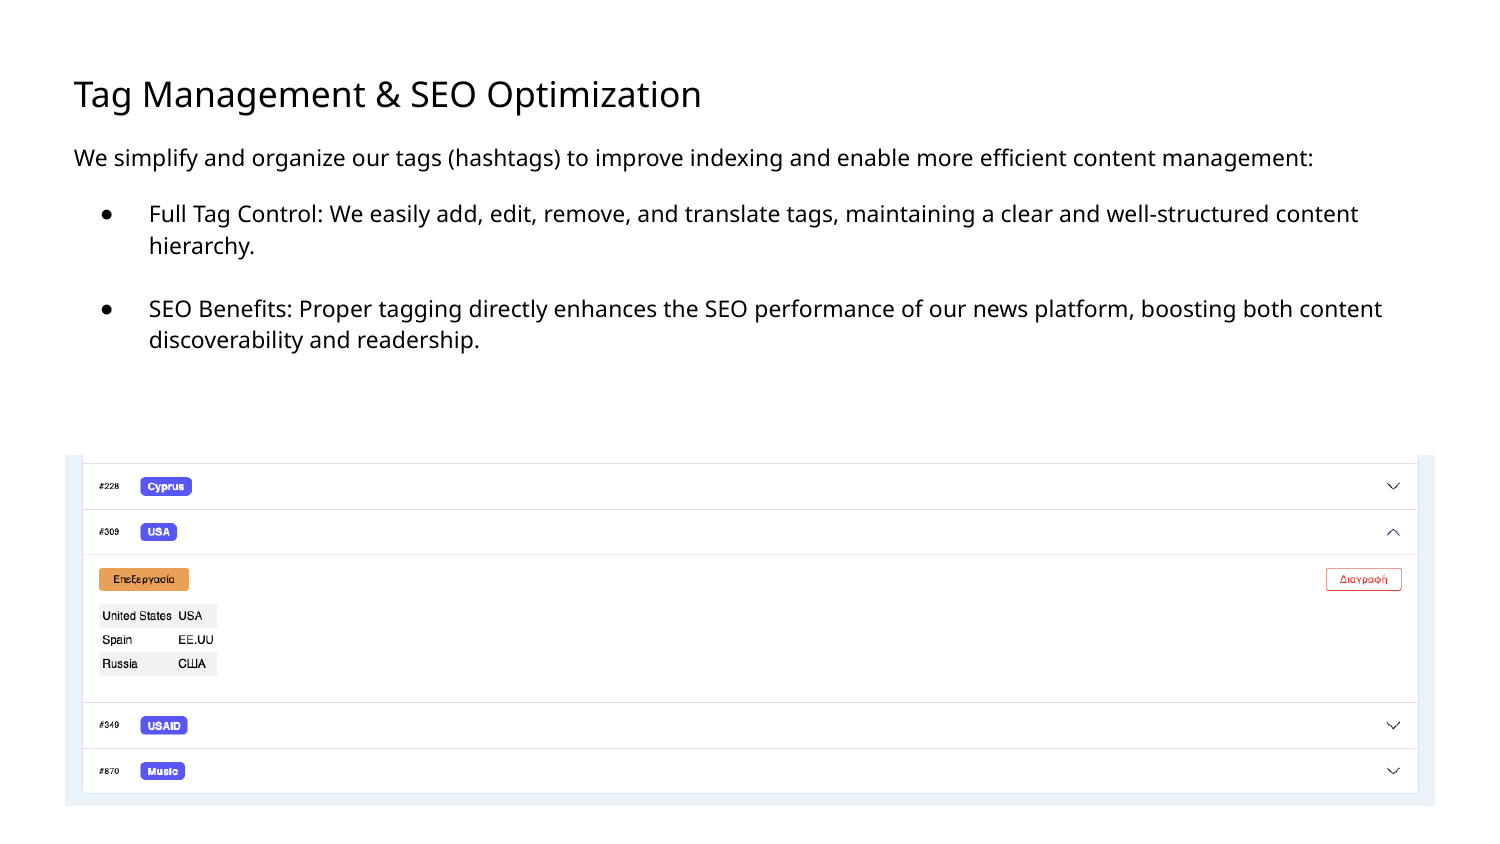

Tag Management & SEO Optimization
We simplify and organize our tags (hashtags) to improve indexing and enable more efficient content management:
Full Tag Control: We easily add, edit, remove, and translate tags, maintaining a clear and well-structured content hierarchy.
SEO Benefits: Proper tagging directly enhances the SEO performance of our news platform, boosting both content discoverability and readership.